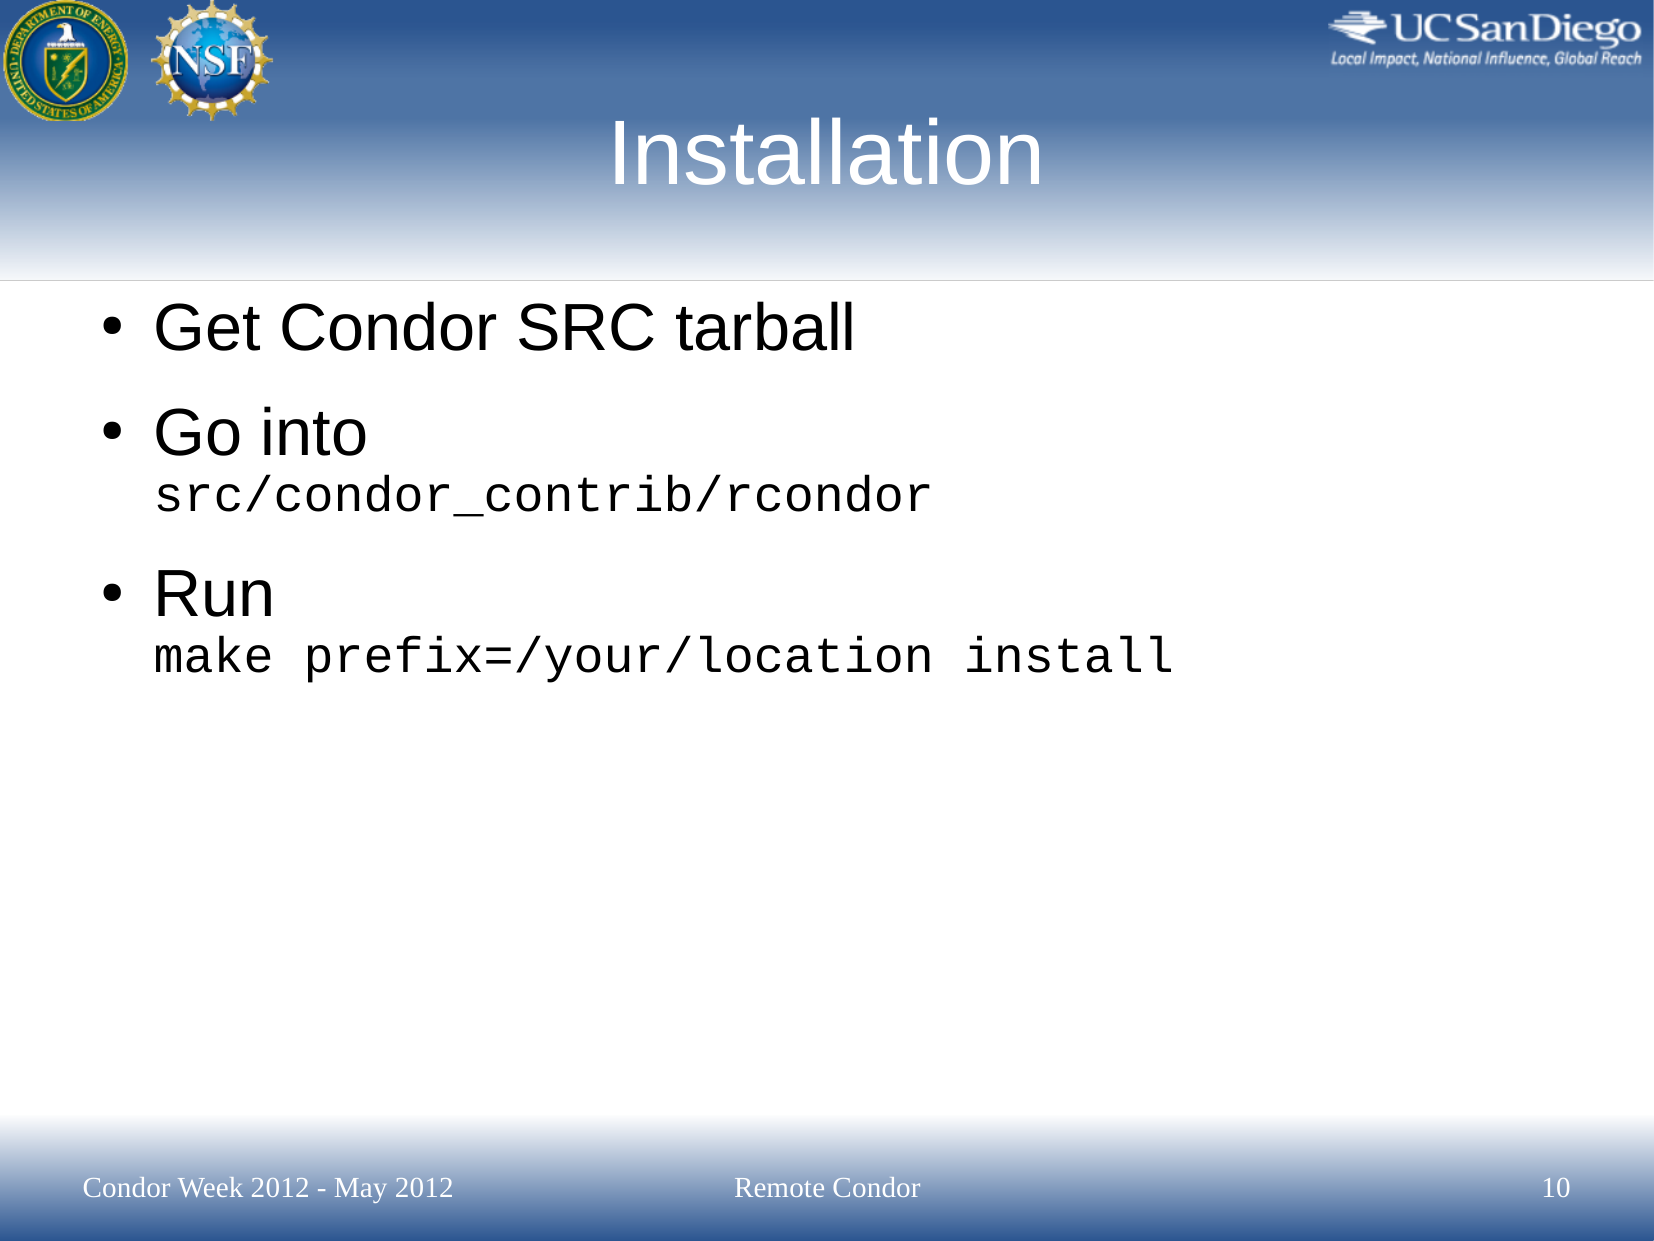

# Installation
Get Condor SRC tarball
Go into
src/condor_contrib/rcondor
Run
make prefix=/your/location install
Condor Week 2012 - May 2012
Remote Condor
10